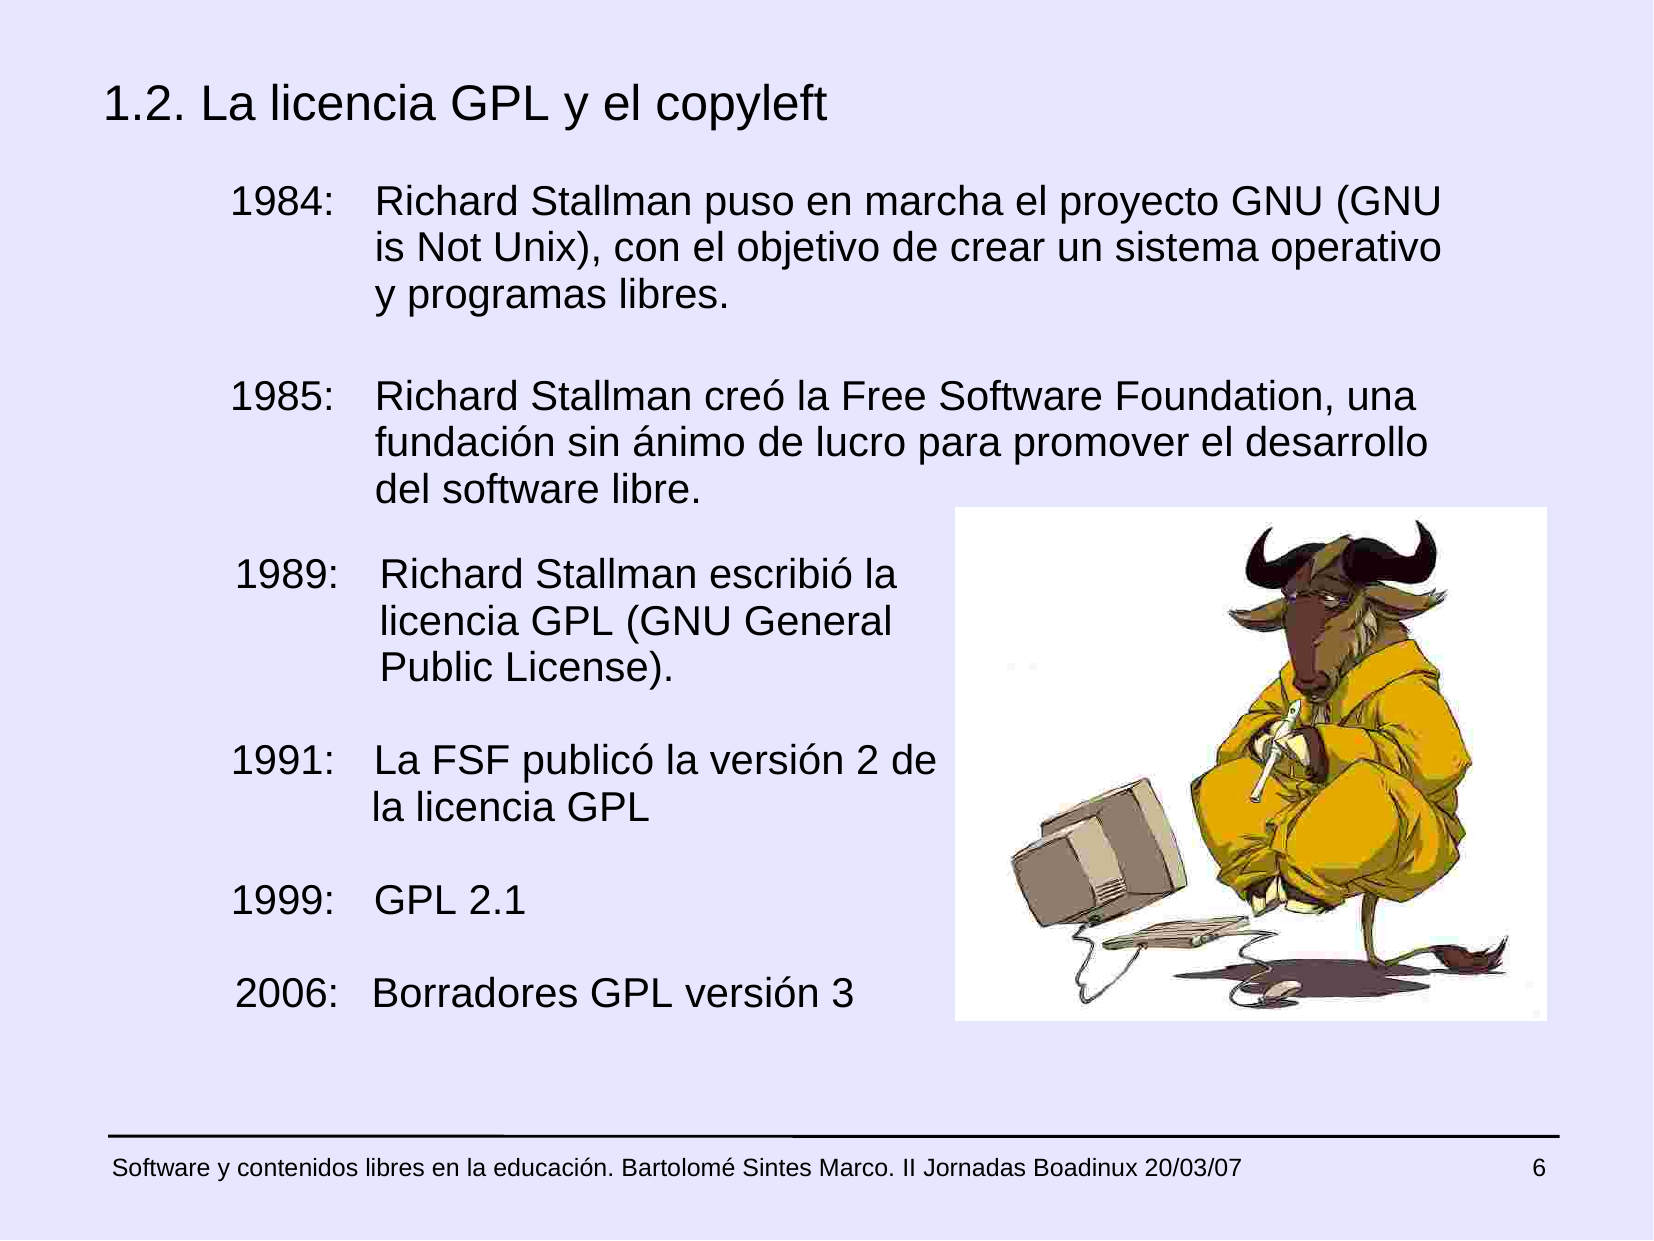

1.2. La licencia GPL y el copyleft
1984:	Richard Stallman puso en marcha el proyecto GNU (GNU is Not Unix), con el objetivo de crear un sistema operativo y programas libres.
1985:	Richard Stallman creó la Free Software Foundation, una fundación sin ánimo de lucro para promover el desarrollo del software libre.
1989:	Richard Stallman escribió la licencia GPL (GNU General Public License).
1991:	La FSF publicó la versión 2 de la licencia GPL
1999:	GPL 2.1
2006:	Borradores GPL versión 3